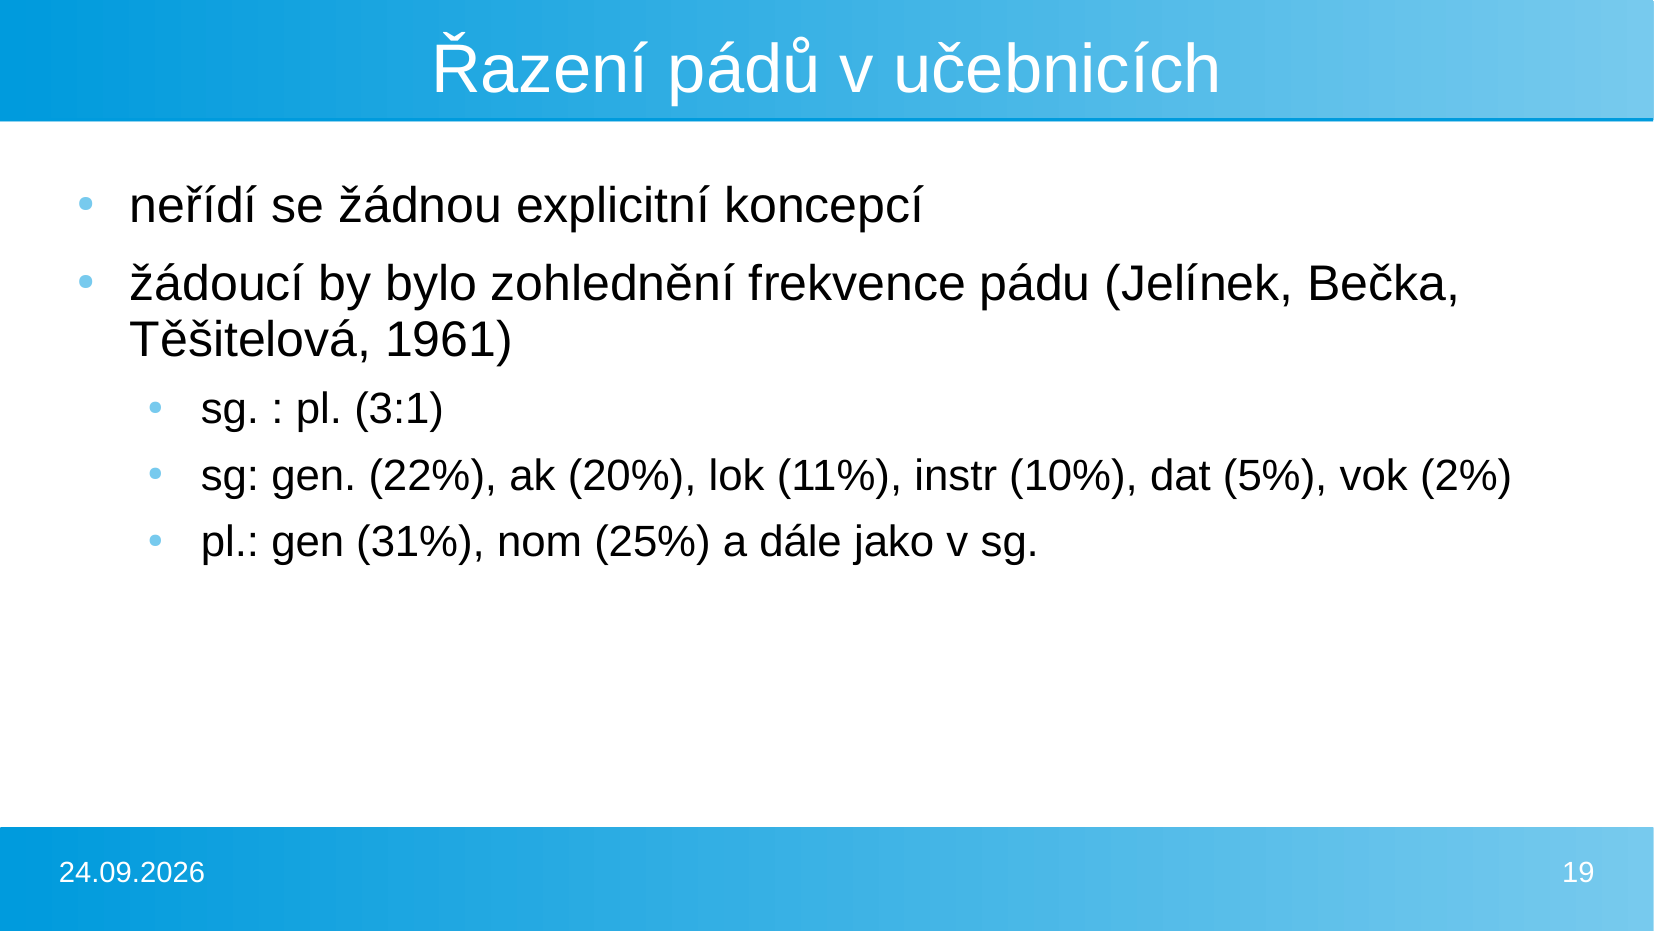

# Řazení pádů v učebnicích
neřídí se žádnou explicitní koncepcí
žádoucí by bylo zohlednění frekvence pádu (Jelínek, Bečka, Těšitelová, 1961)
sg. : pl. (3:1)
sg: gen. (22%), ak (20%), lok (11%), instr (10%), dat (5%), vok (2%)
pl.: gen (31%), nom (25%) a dále jako v sg.
19